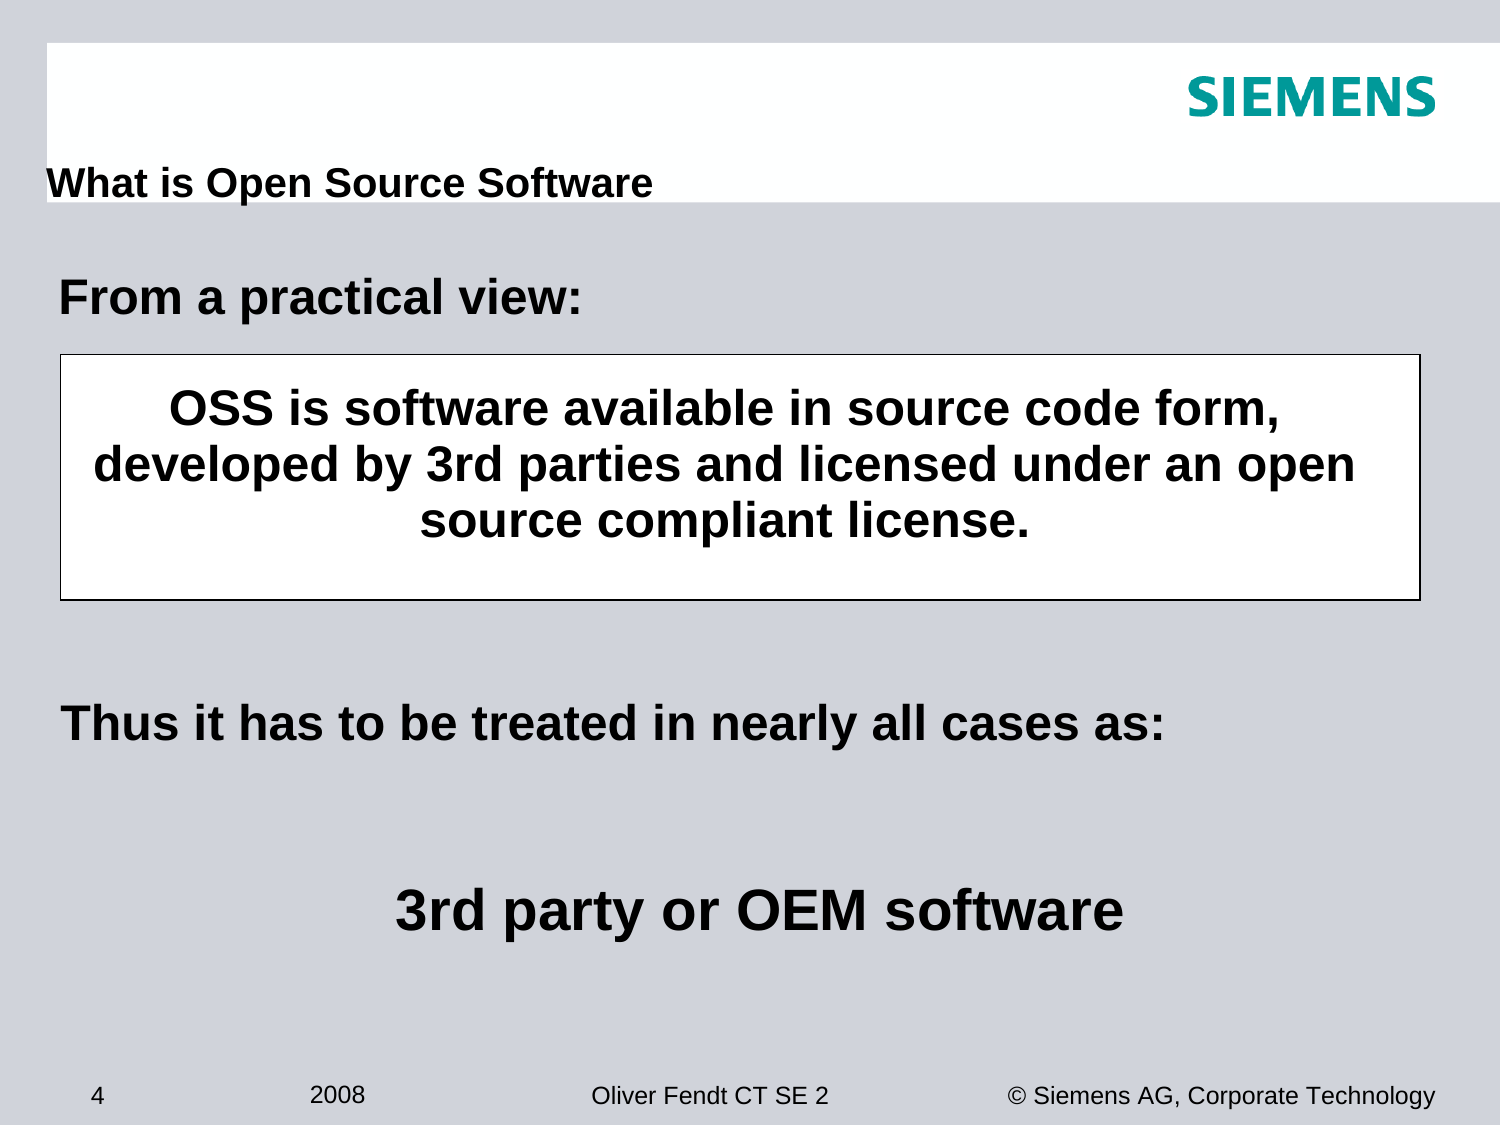

# What is Open Source Software
From a practical view:
OSS is software available in source code form, developed by 3rd parties and licensed under an open source compliant license.
Thus it has to be treated in nearly all cases as:
3rd party or OEM software